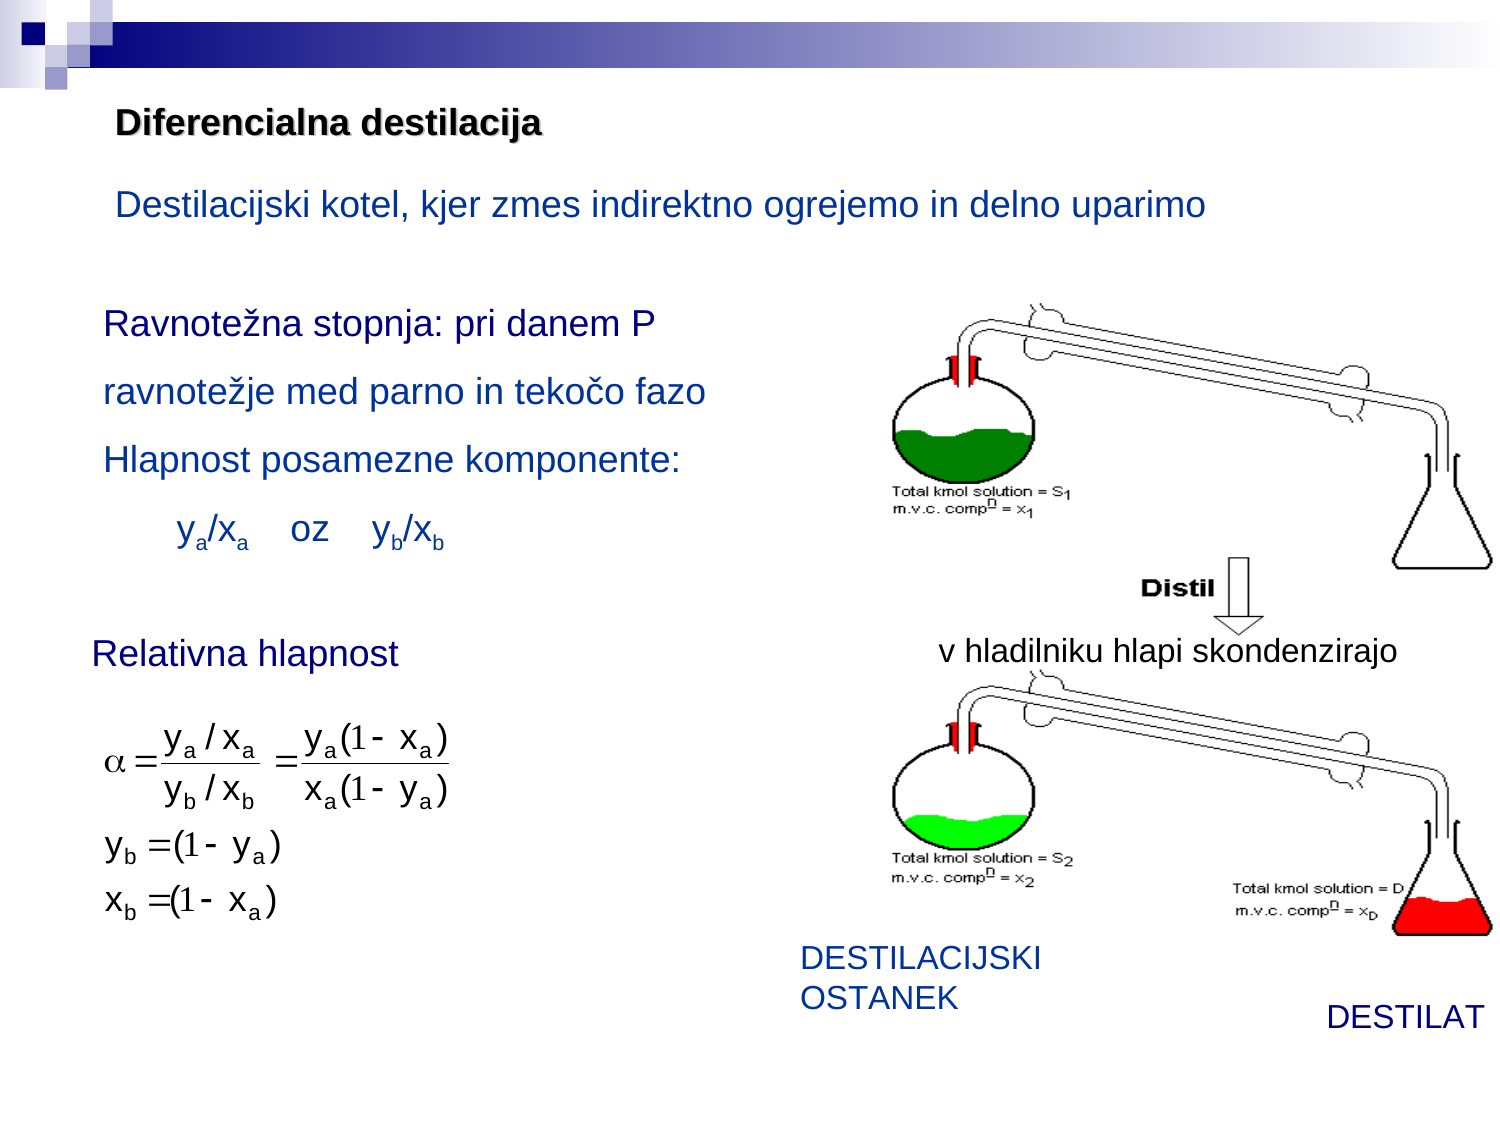

Diferencialna destilacija
Destilacijski kotel, kjer zmes indirektno ogrejemo in delno uparimo
Ravnotežna stopnja: pri danem P
ravnotežje med parno in tekočo fazo
Hlapnost posamezne komponente:
 ya/xa oz yb/xb
Relativna hlapnost
v hladilniku hlapi skondenzirajo
DESTILACIJSKI OSTANEK
DESTILAT